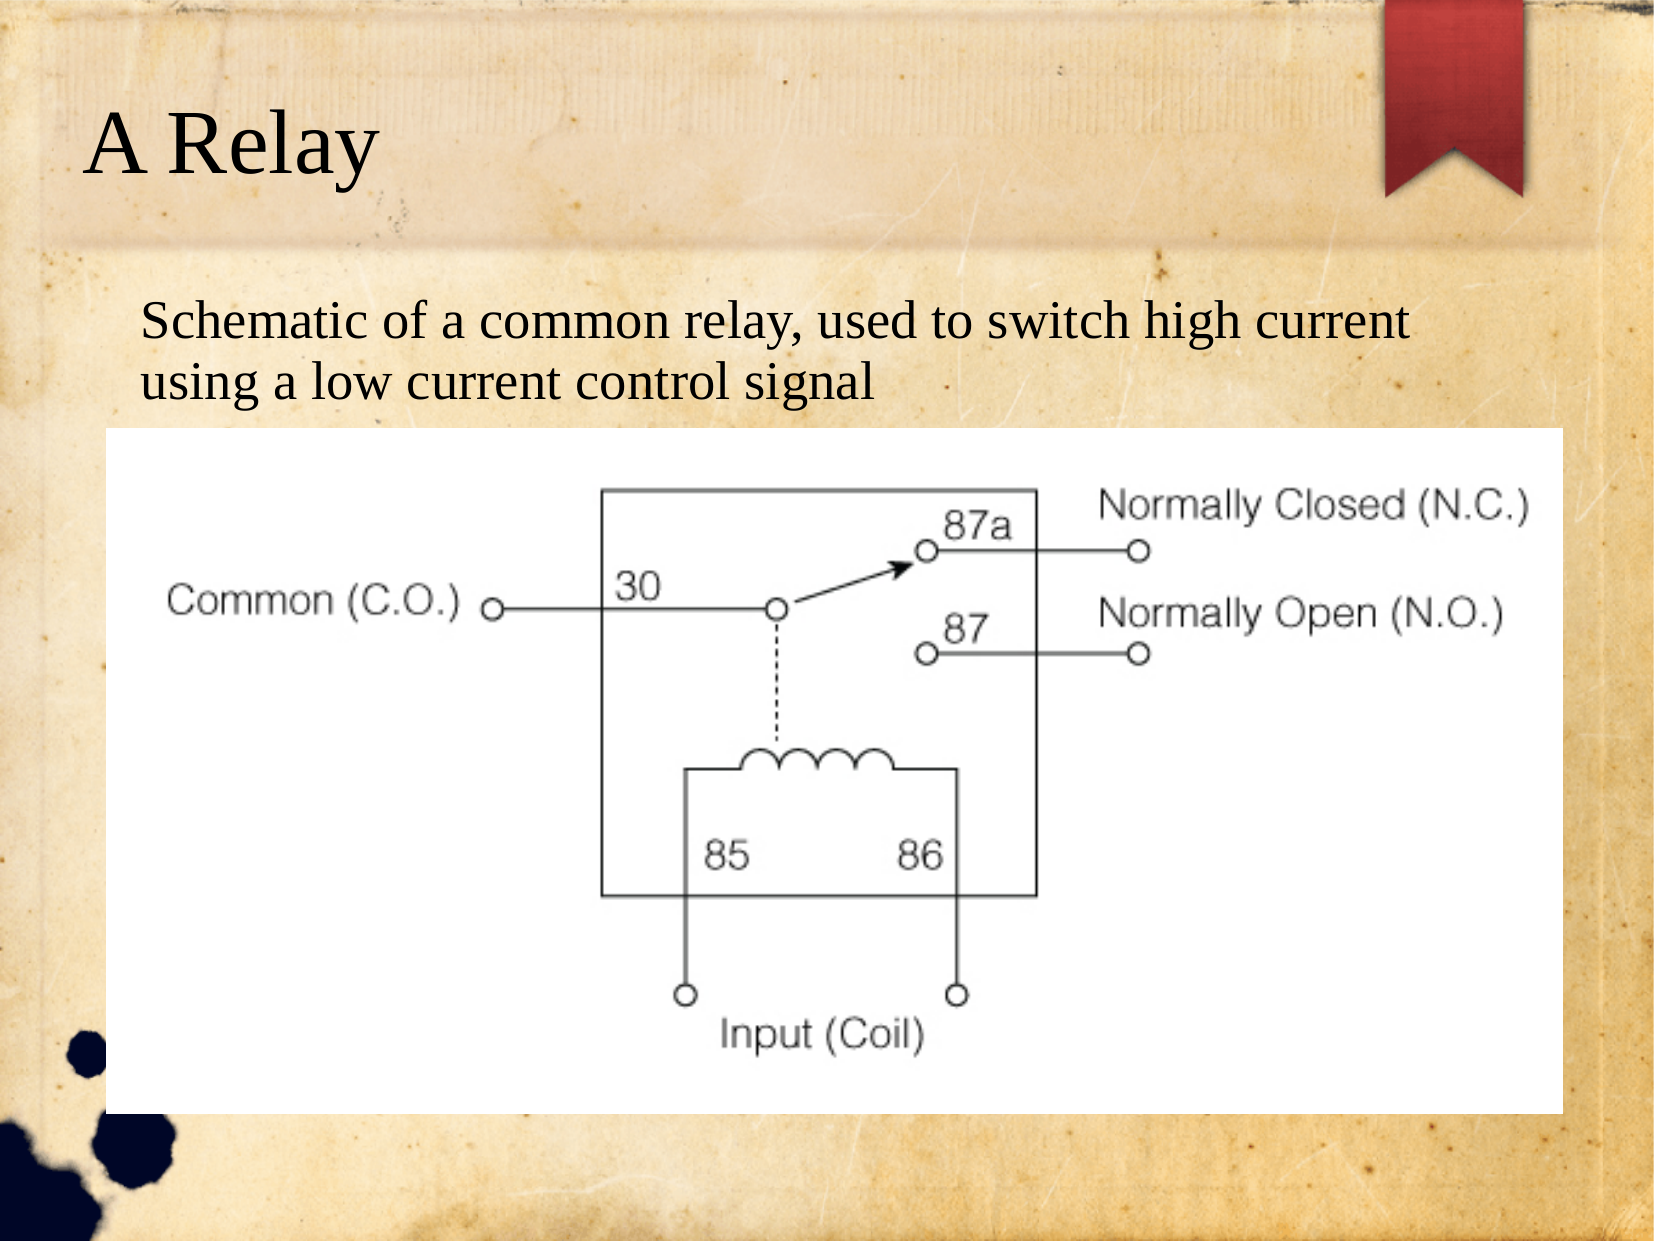

# A Relay
Schematic of a common relay, used to switch high current using a low current control signal